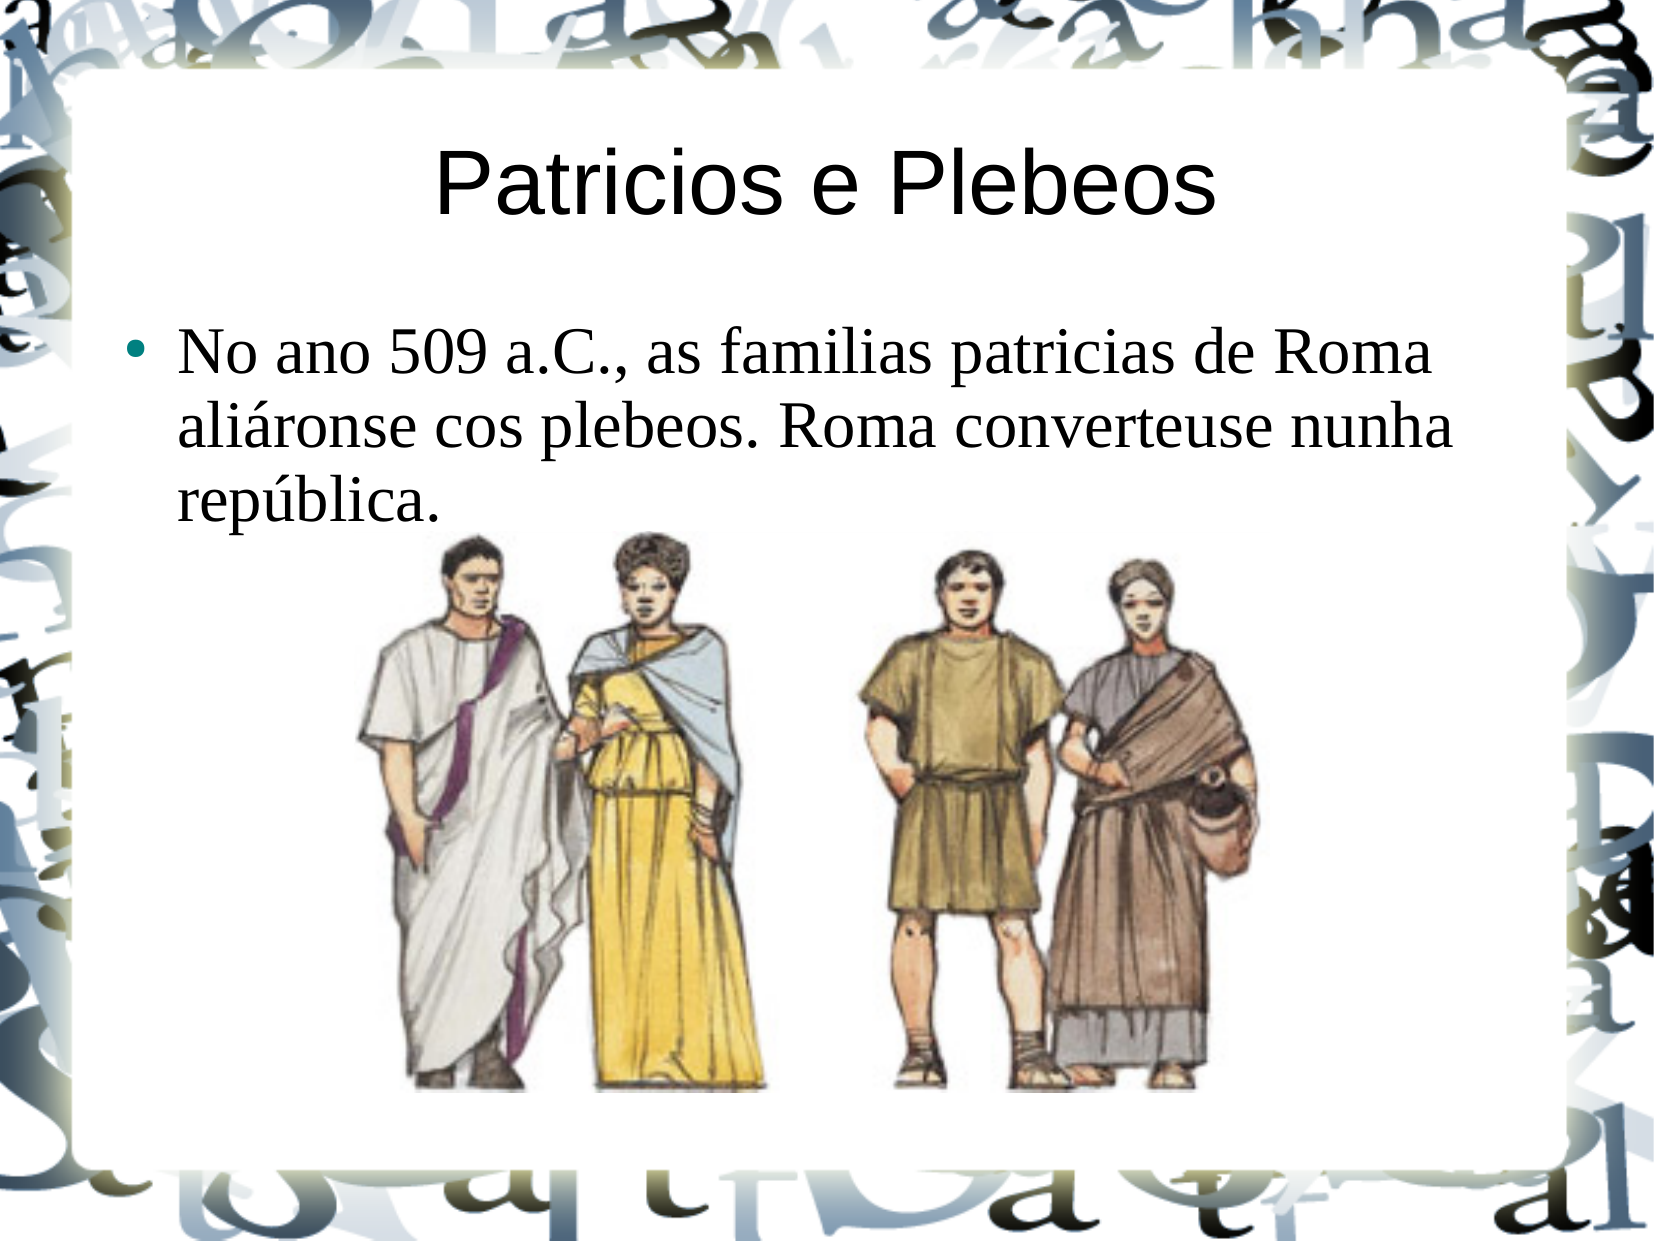

# Patricios e Plebeos
No ano 509 a.C., as familias patricias de Roma aliáronse cos plebeos. Roma converteuse nunha república.